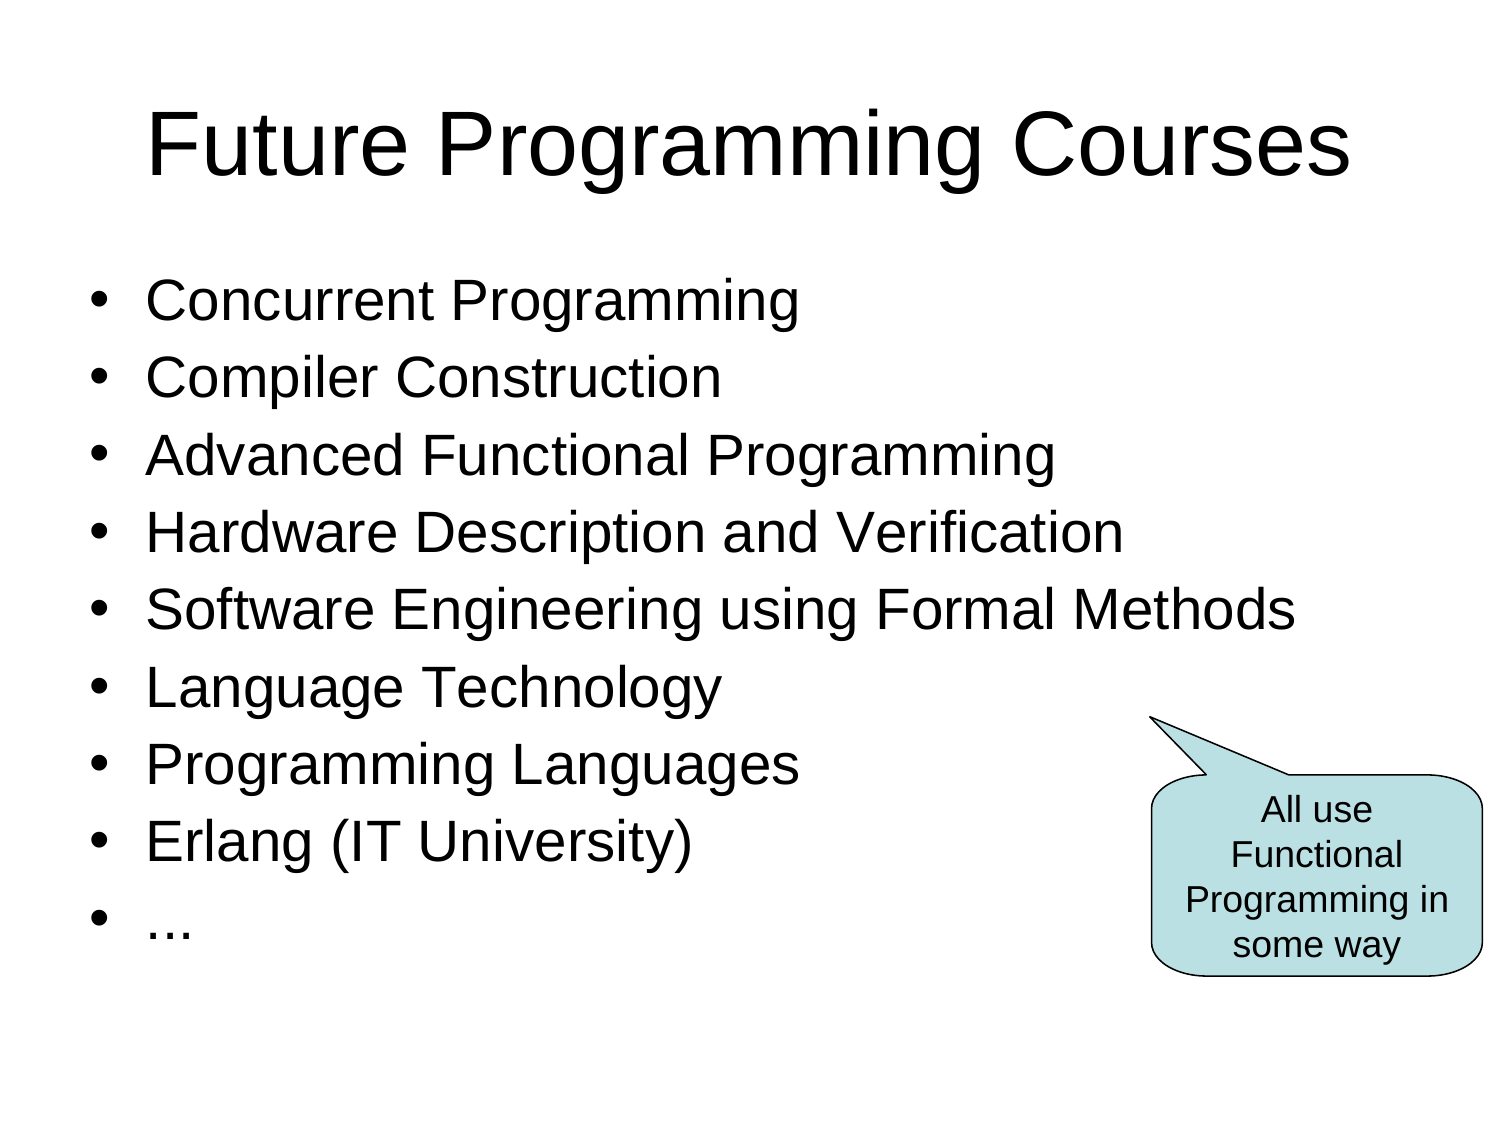

# Future Programming Courses
Concurrent Programming
Compiler Construction
Advanced Functional Programming
Hardware Description and Verification
Software Engineering using Formal Methods
Language Technology
Programming Languages
Erlang (IT University)
...
All use Functional Programming in some way